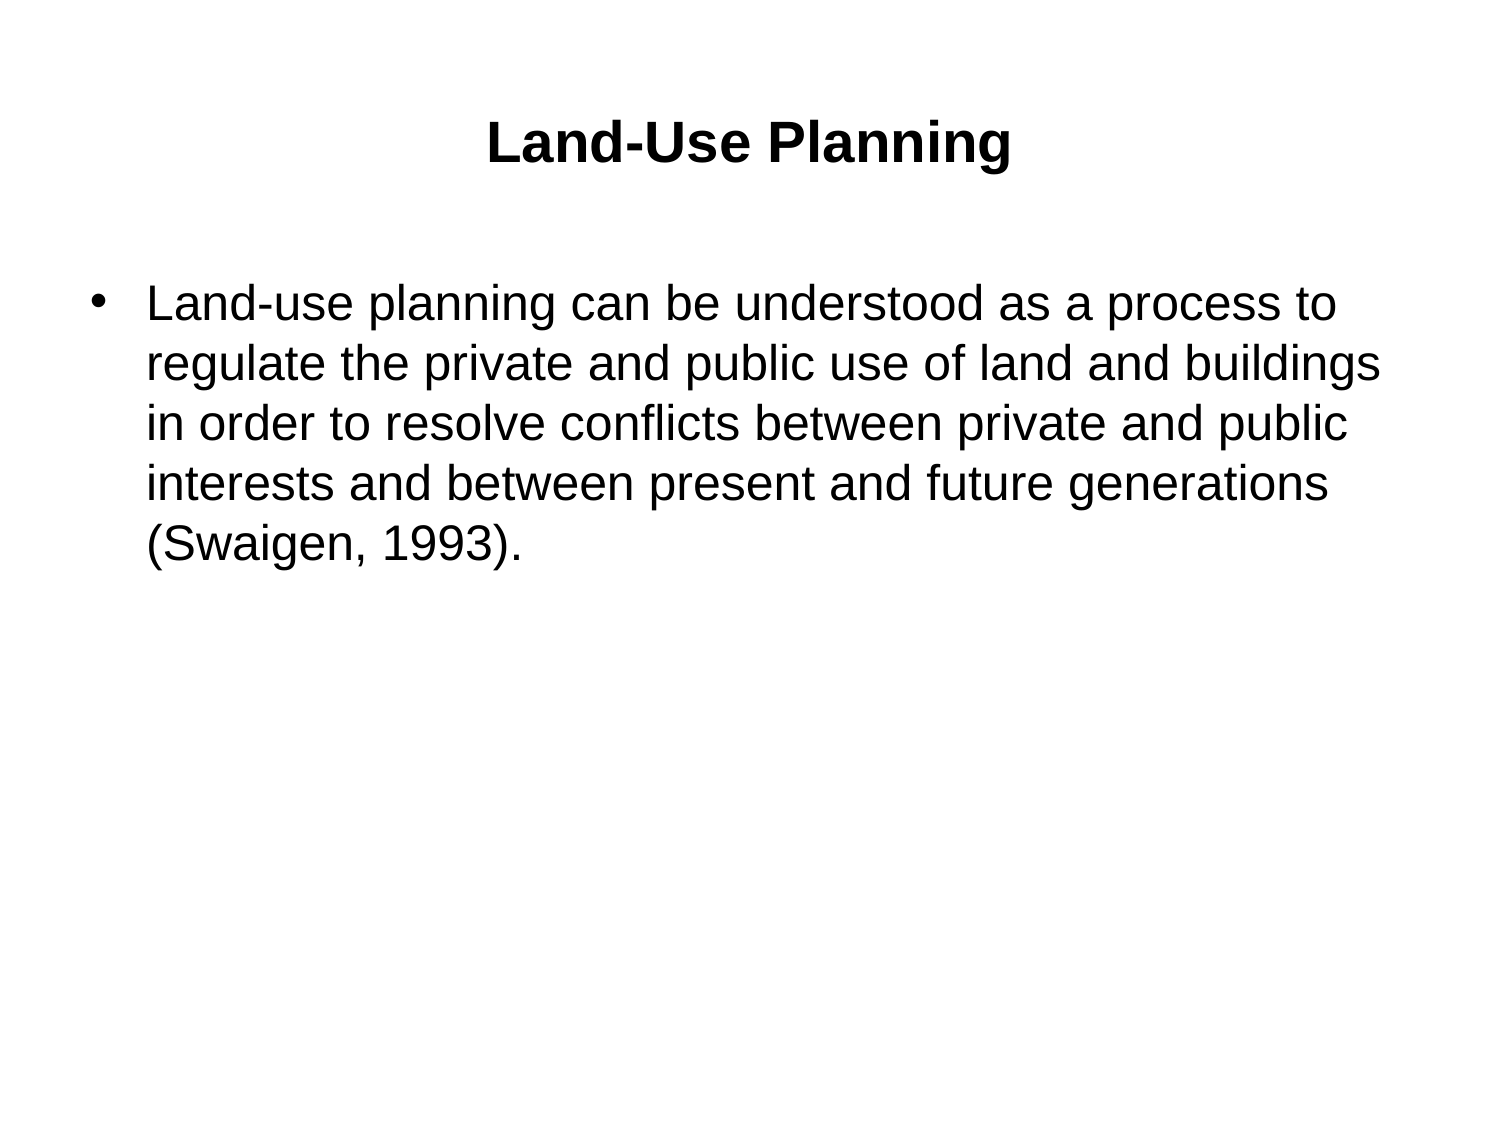

# Land-Use Planning
Land-use planning can be understood as a process to regulate the private and public use of land and buildings in order to resolve conflicts between private and public interests and between present and future generations (Swaigen, 1993).